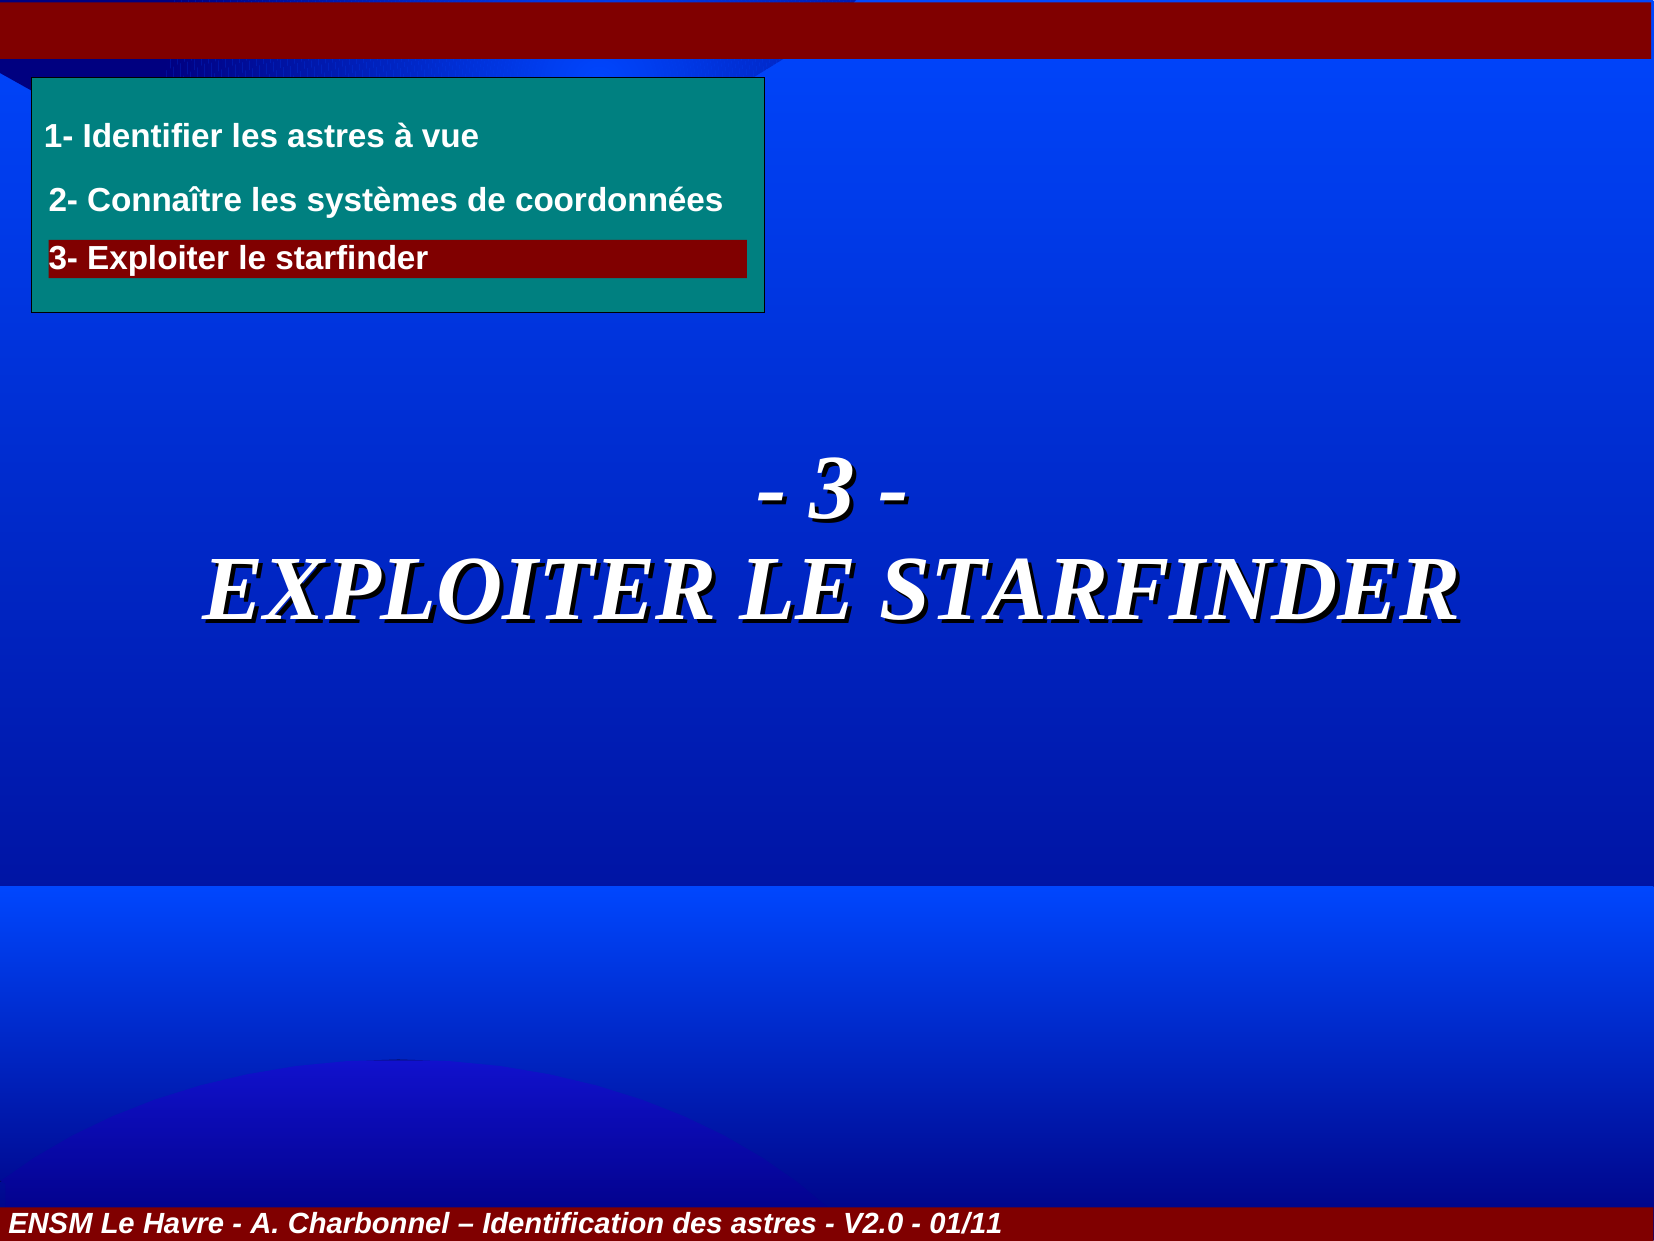

1- Identifier les astres à vue
2- Connaître les systèmes de coordonnées
3- Exploiter le starfinder
# - 3 - EXPLOITER LE STARFINDER
 ENSM Le Havre - A. Charbonnel – Identification des astres - V2.0 - 01/11